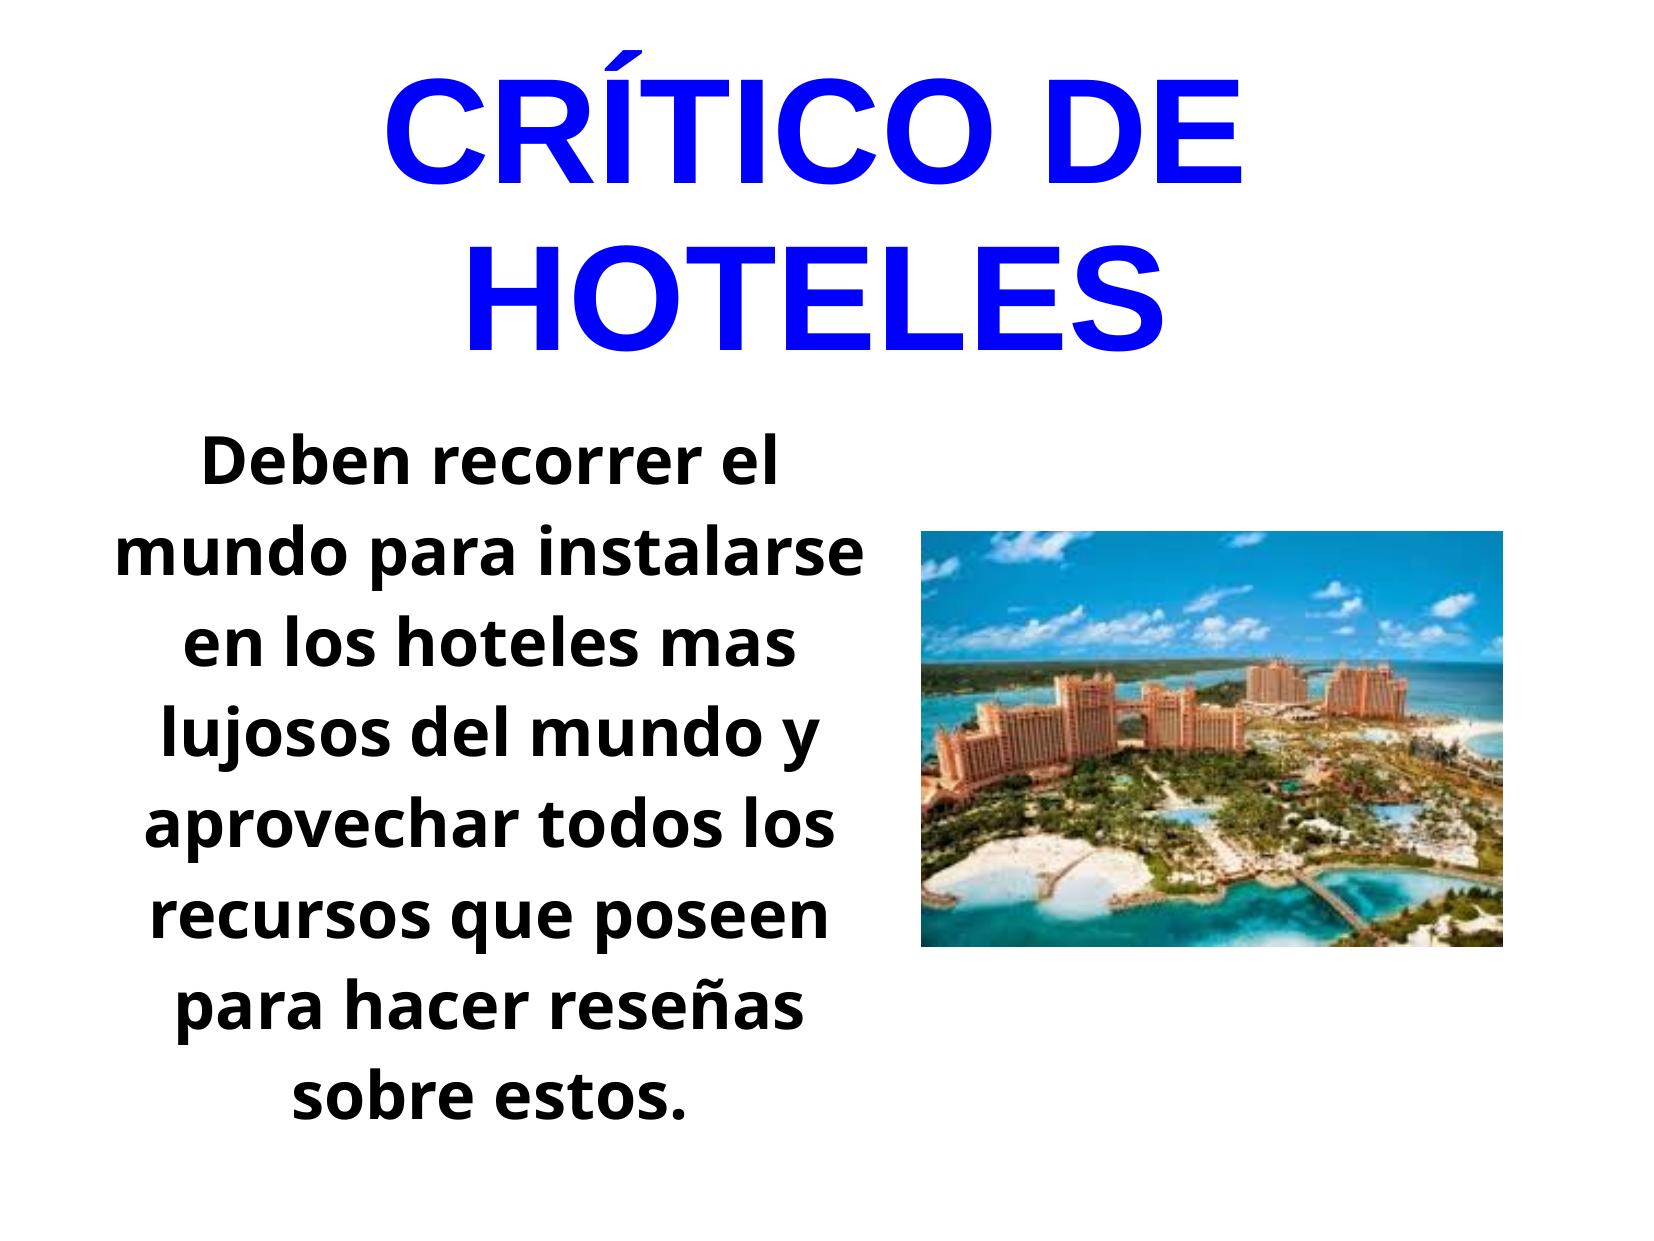

# CRÍTICO DE HOTELES
Deben recorrer el mundo para instalarse en los hoteles mas lujosos del mundo y aprovechar todos los recursos que poseen para hacer reseñas sobre estos.